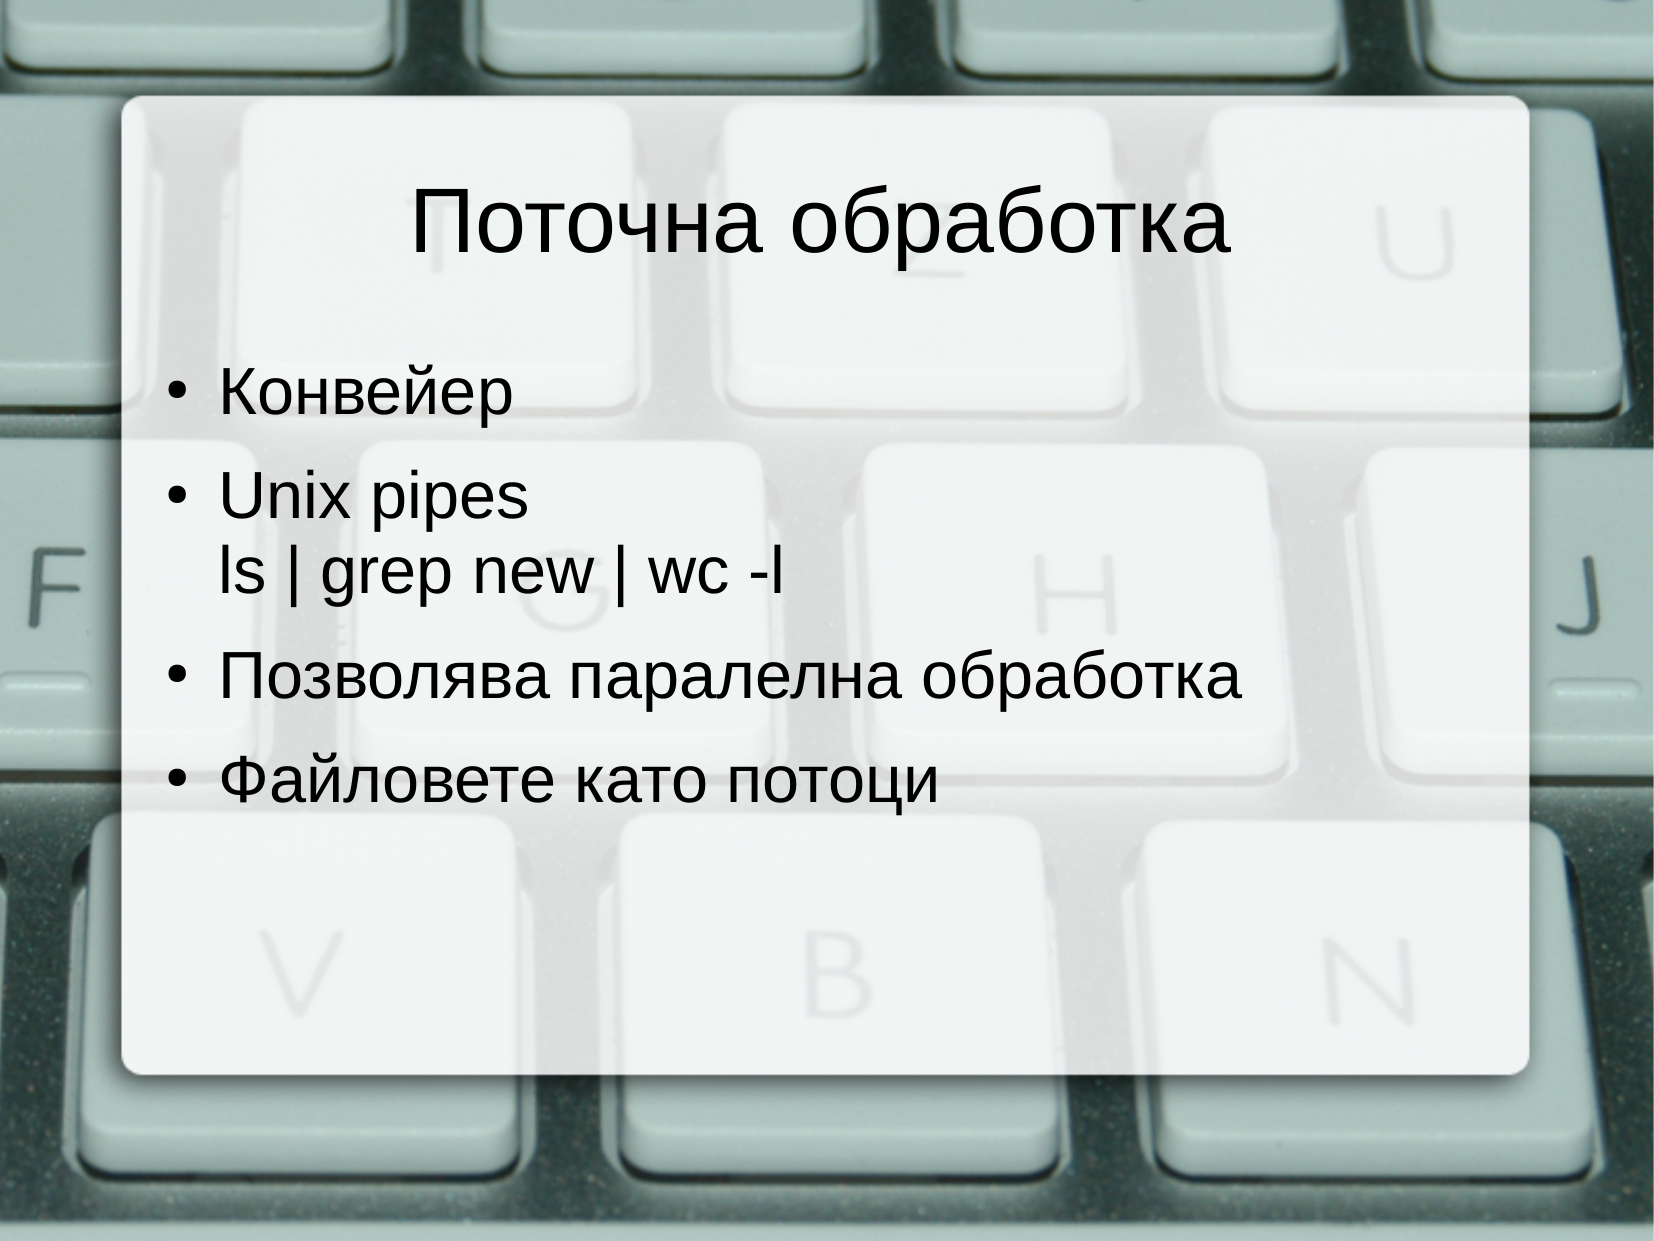

# Поточна обработка
Конвейер
Unix pipes
ls | grep new | wc -l
Позволява паралелна обработка
Файловете като потоци